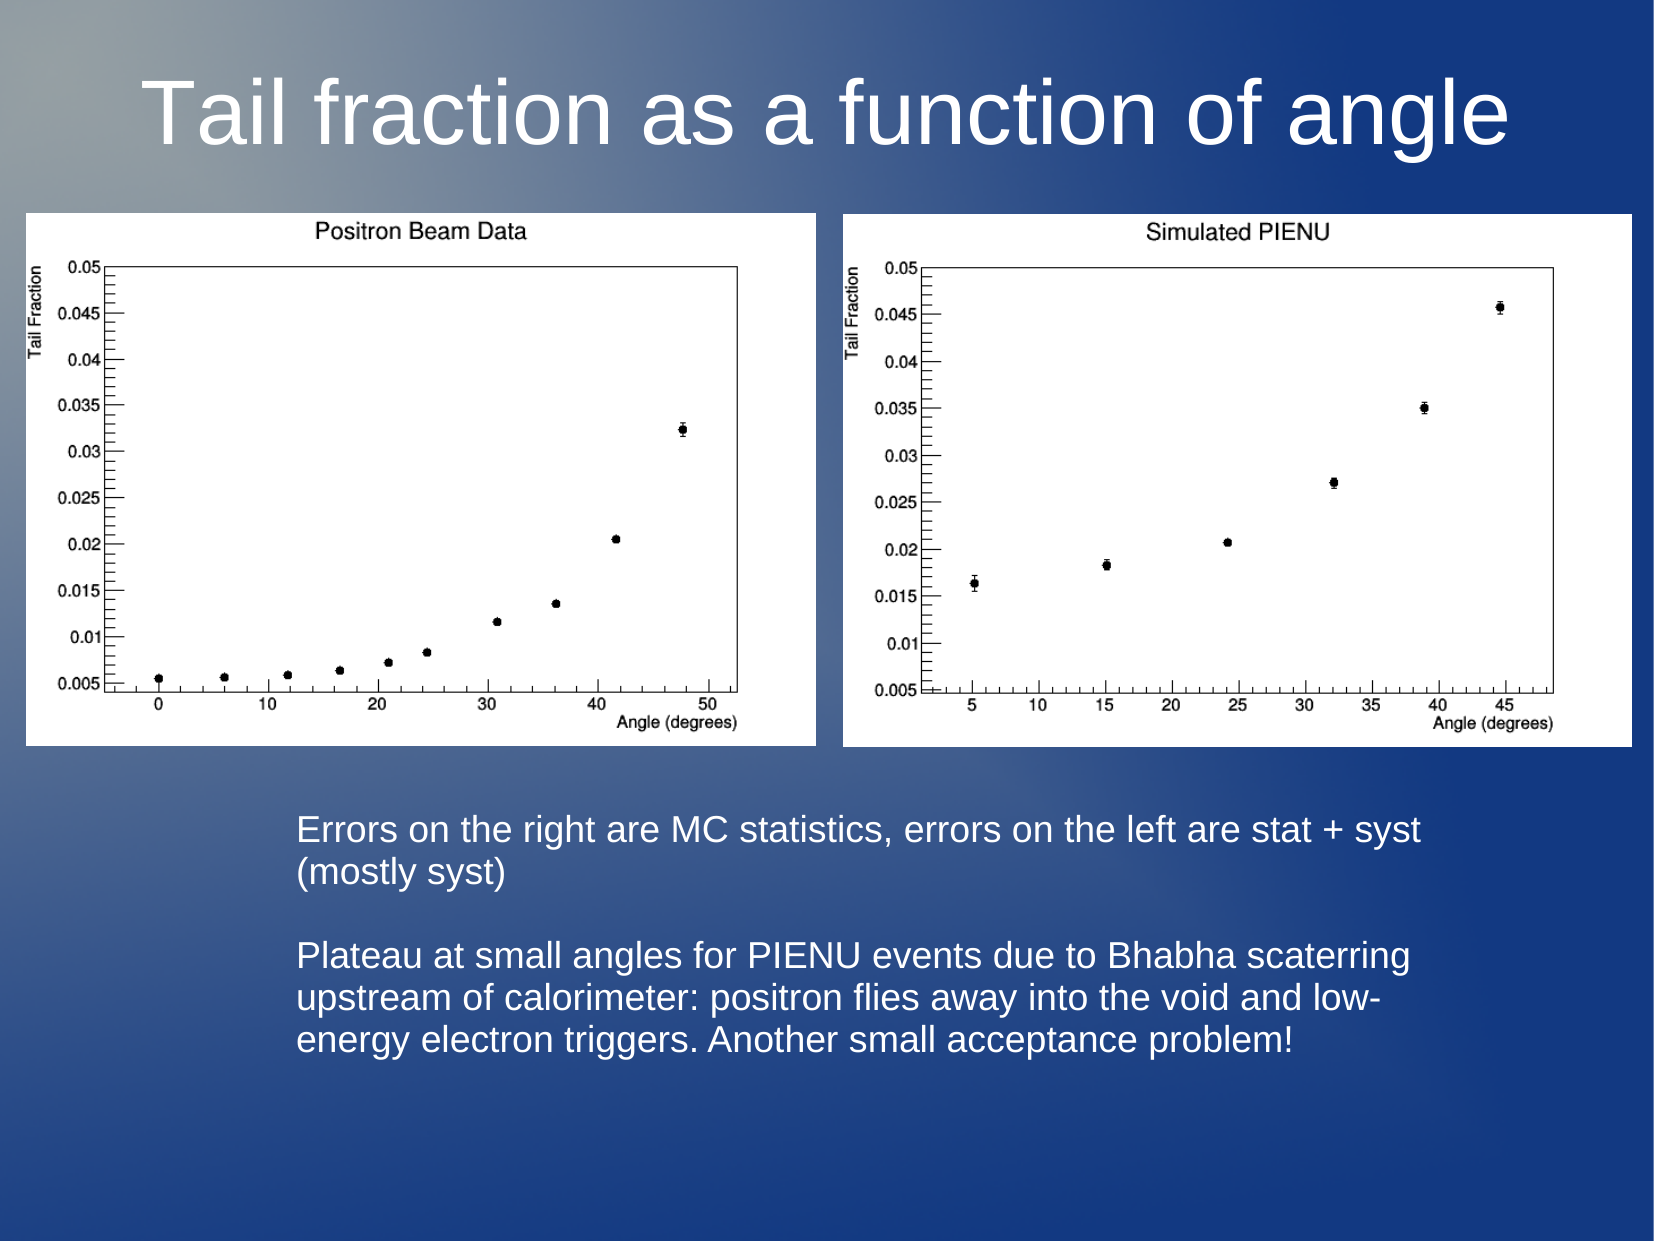

# Tail fraction as a function of angle
Errors on the right are MC statistics, errors on the left are stat + syst (mostly syst)
Plateau at small angles for PIENU events due to Bhabha scaterring upstream of calorimeter: positron flies away into the void and low-energy electron triggers. Another small acceptance problem!